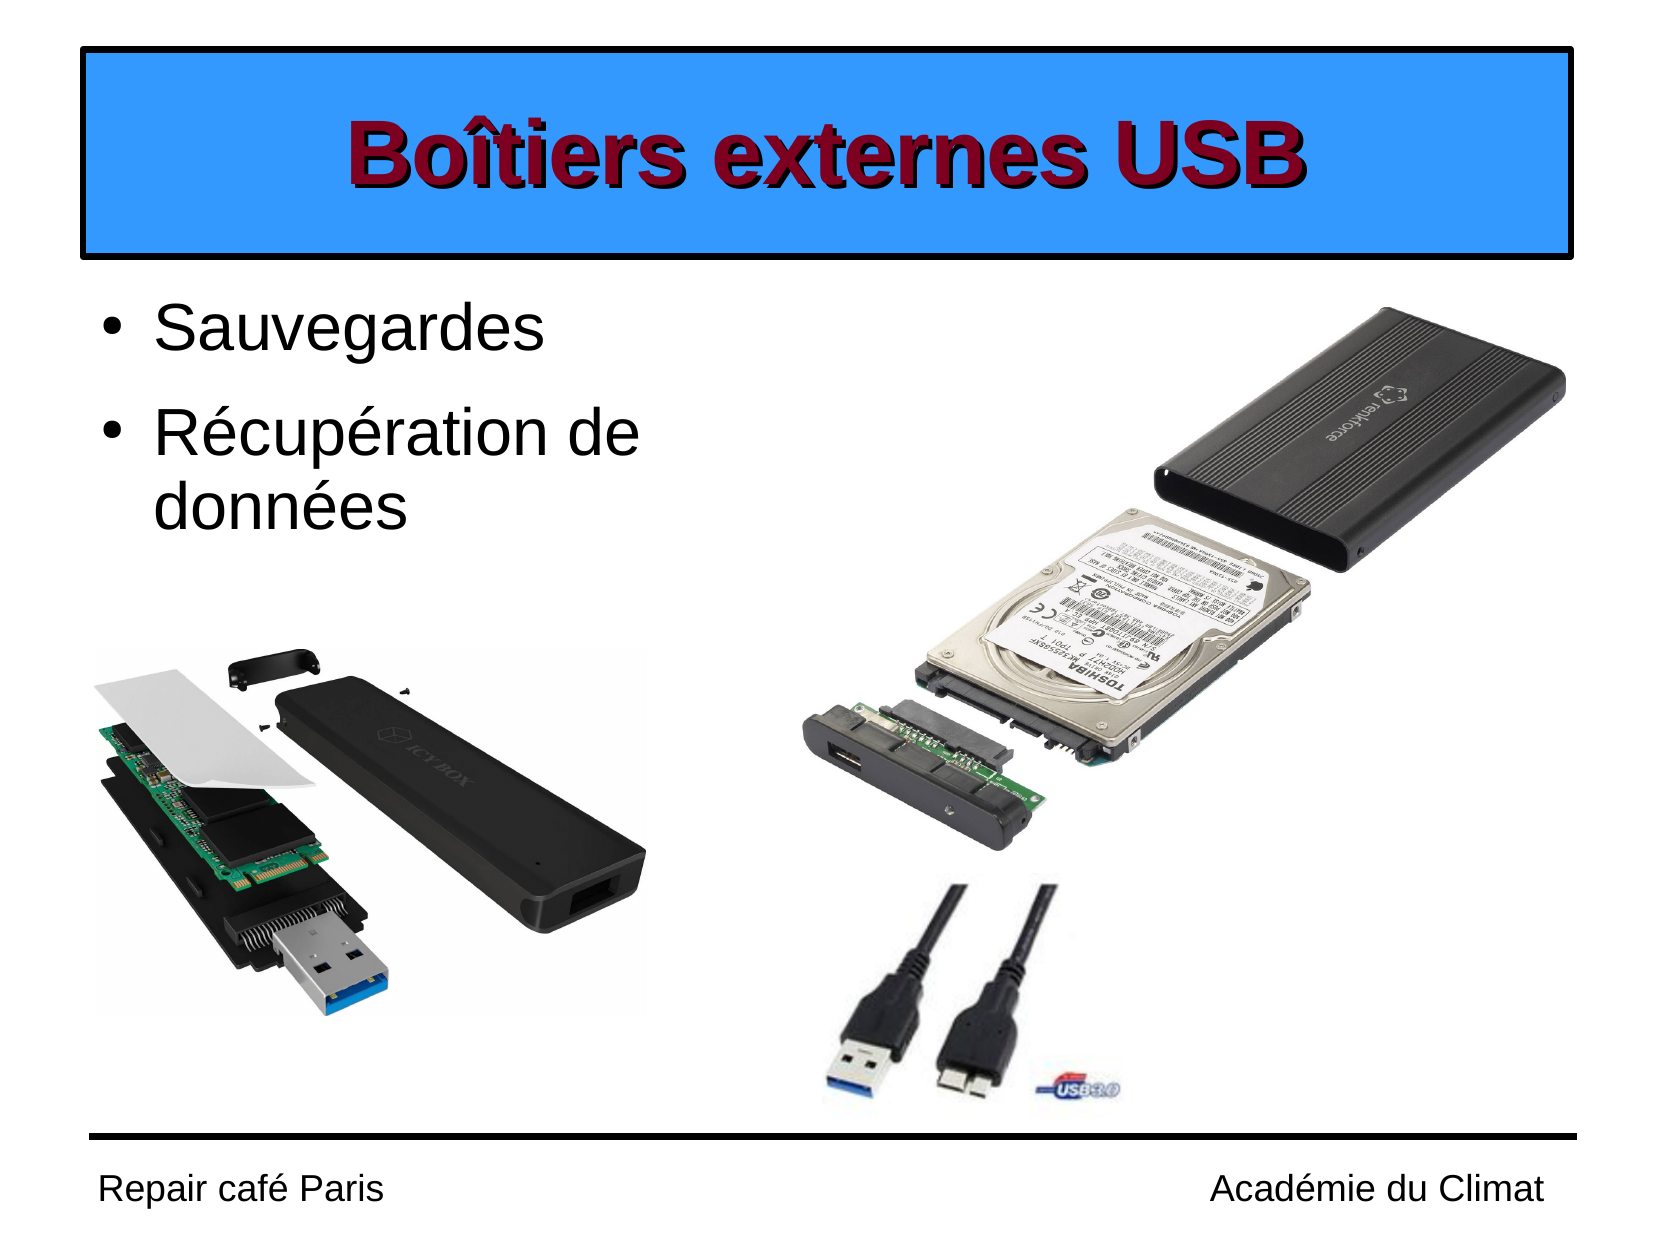

# Boîtiers externes USB
Sauvegardes
Récupération de données
Repair café Paris	Académie du Climat